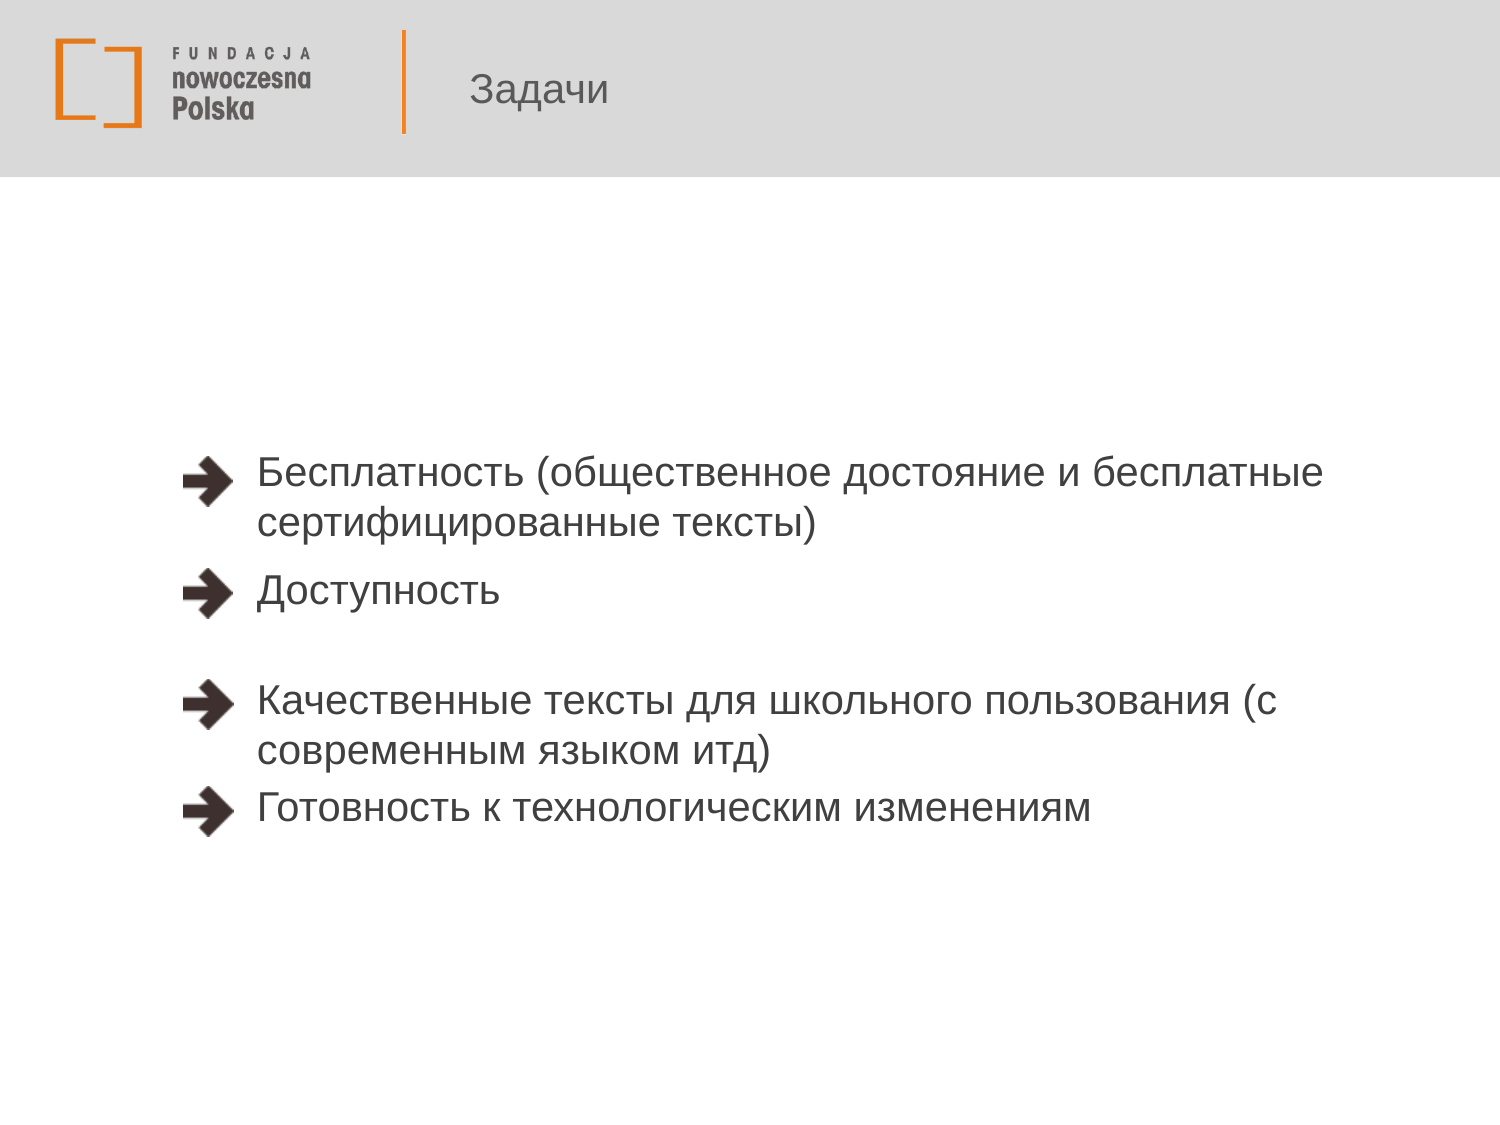

Задачи
Бесплатность (общественное достояние и бесплатные сертифицированные тексты)
Доступность
Качественные тексты для школьного пользования (с современным языком итд)
Готовность к технологическим изменениям